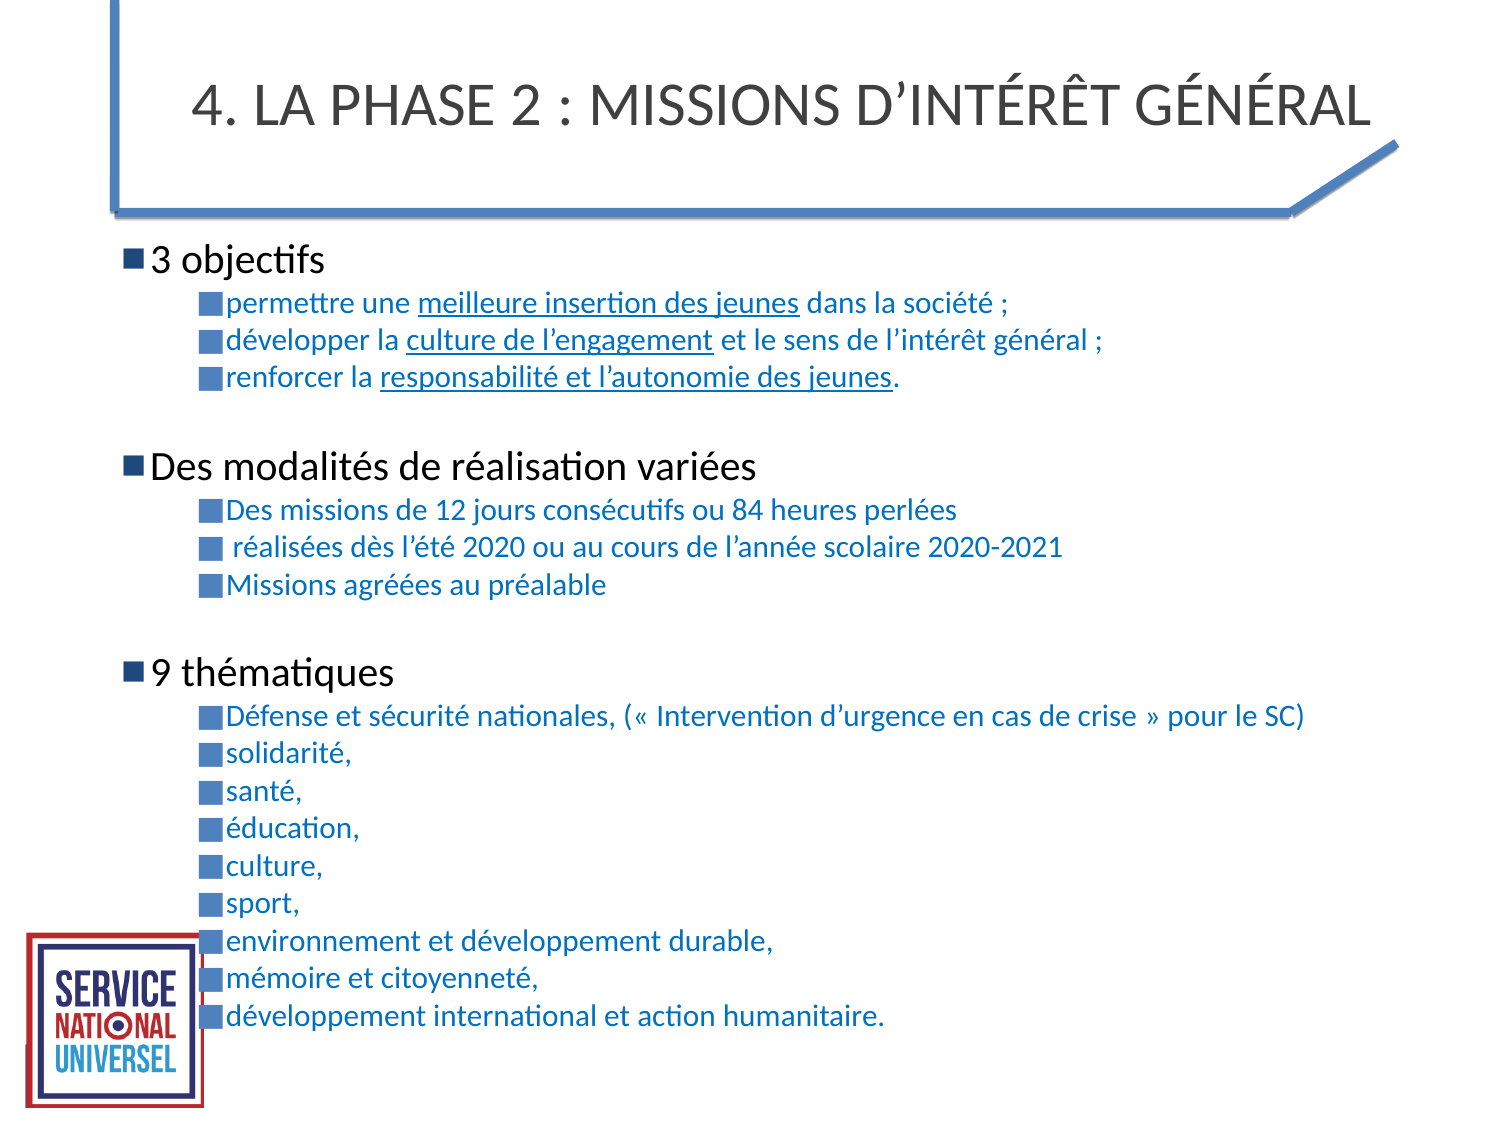

4. La phase 2 : missions d’intérêt général
3 objectifs
permettre une meilleure insertion des jeunes dans la société ;
développer la culture de l’engagement et le sens de l’intérêt général ;
renforcer la responsabilité et l’autonomie des jeunes.
Des modalités de réalisation variées
Des missions de 12 jours consécutifs ou 84 heures perlées
 réalisées dès l’été 2020 ou au cours de l’année scolaire 2020-2021
Missions agréées au préalable
9 thématiques
Défense et sécurité nationales, (« Intervention d’urgence en cas de crise » pour le SC)
solidarité,
santé,
éducation,
culture,
sport,
environnement et développement durable,
mémoire et citoyenneté,
développement international et action humanitaire.